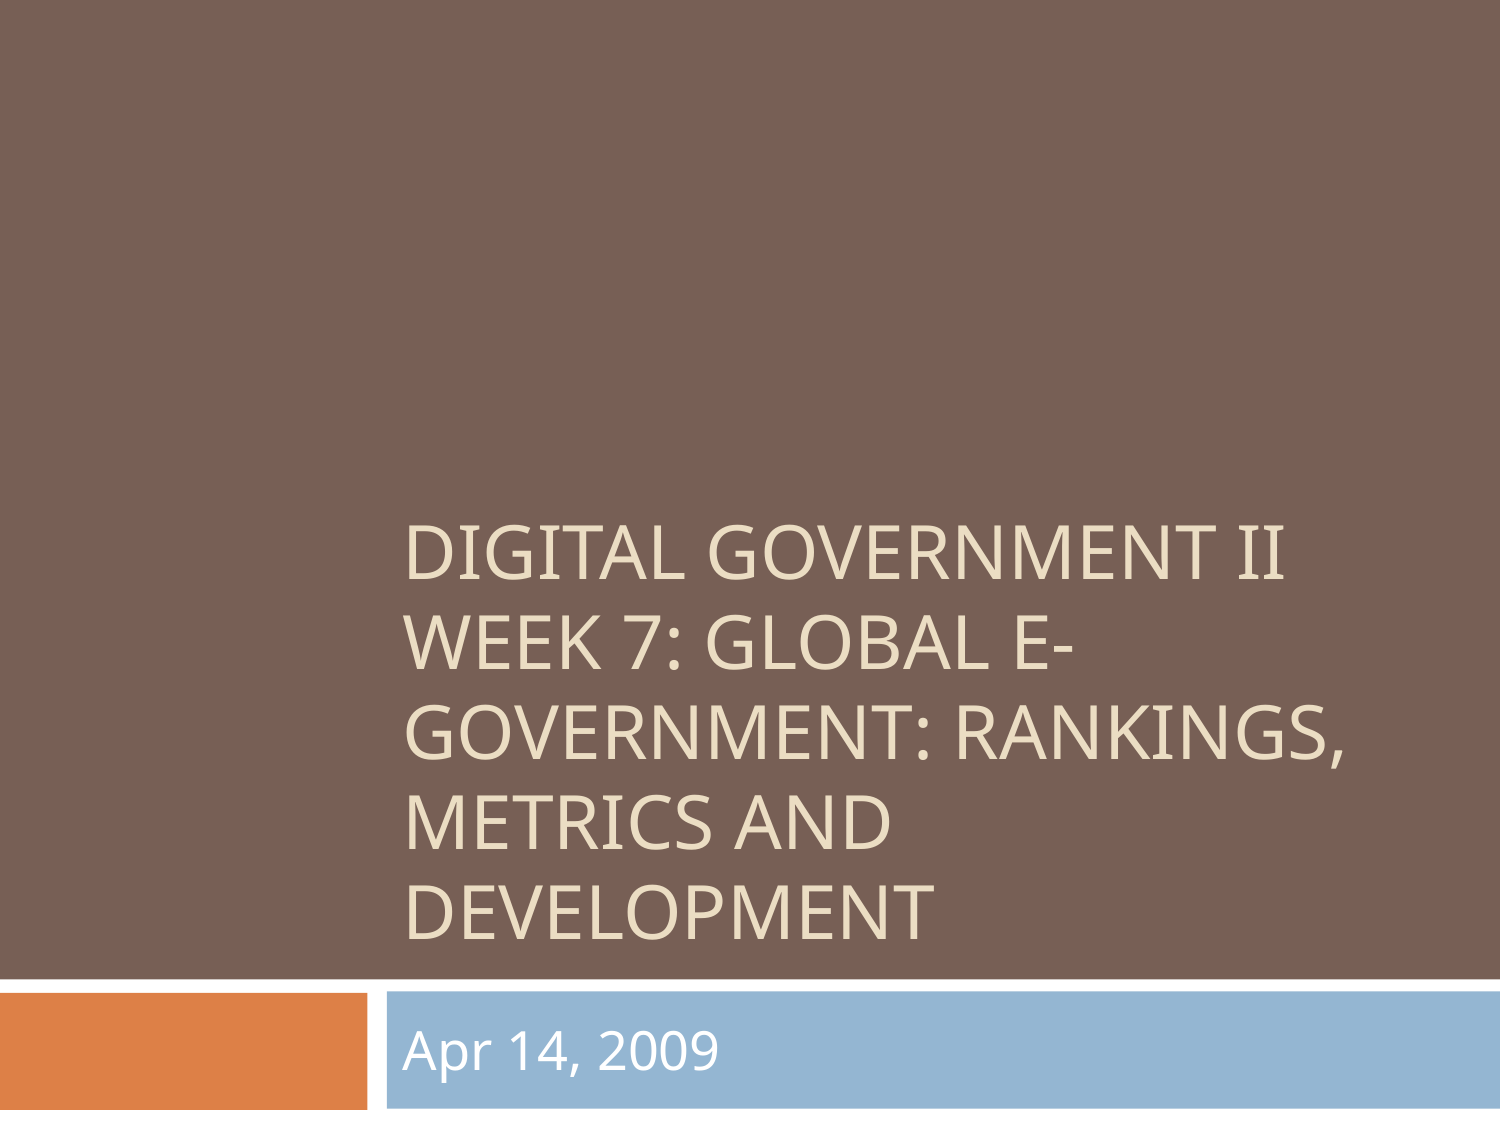

# DIGITAL GOVERNMENT II WEEK 7: GLOBAL E-GOVERNMENT: RANKINGS, METRICS AND DEVELOPMENT
Apr 14, 2009